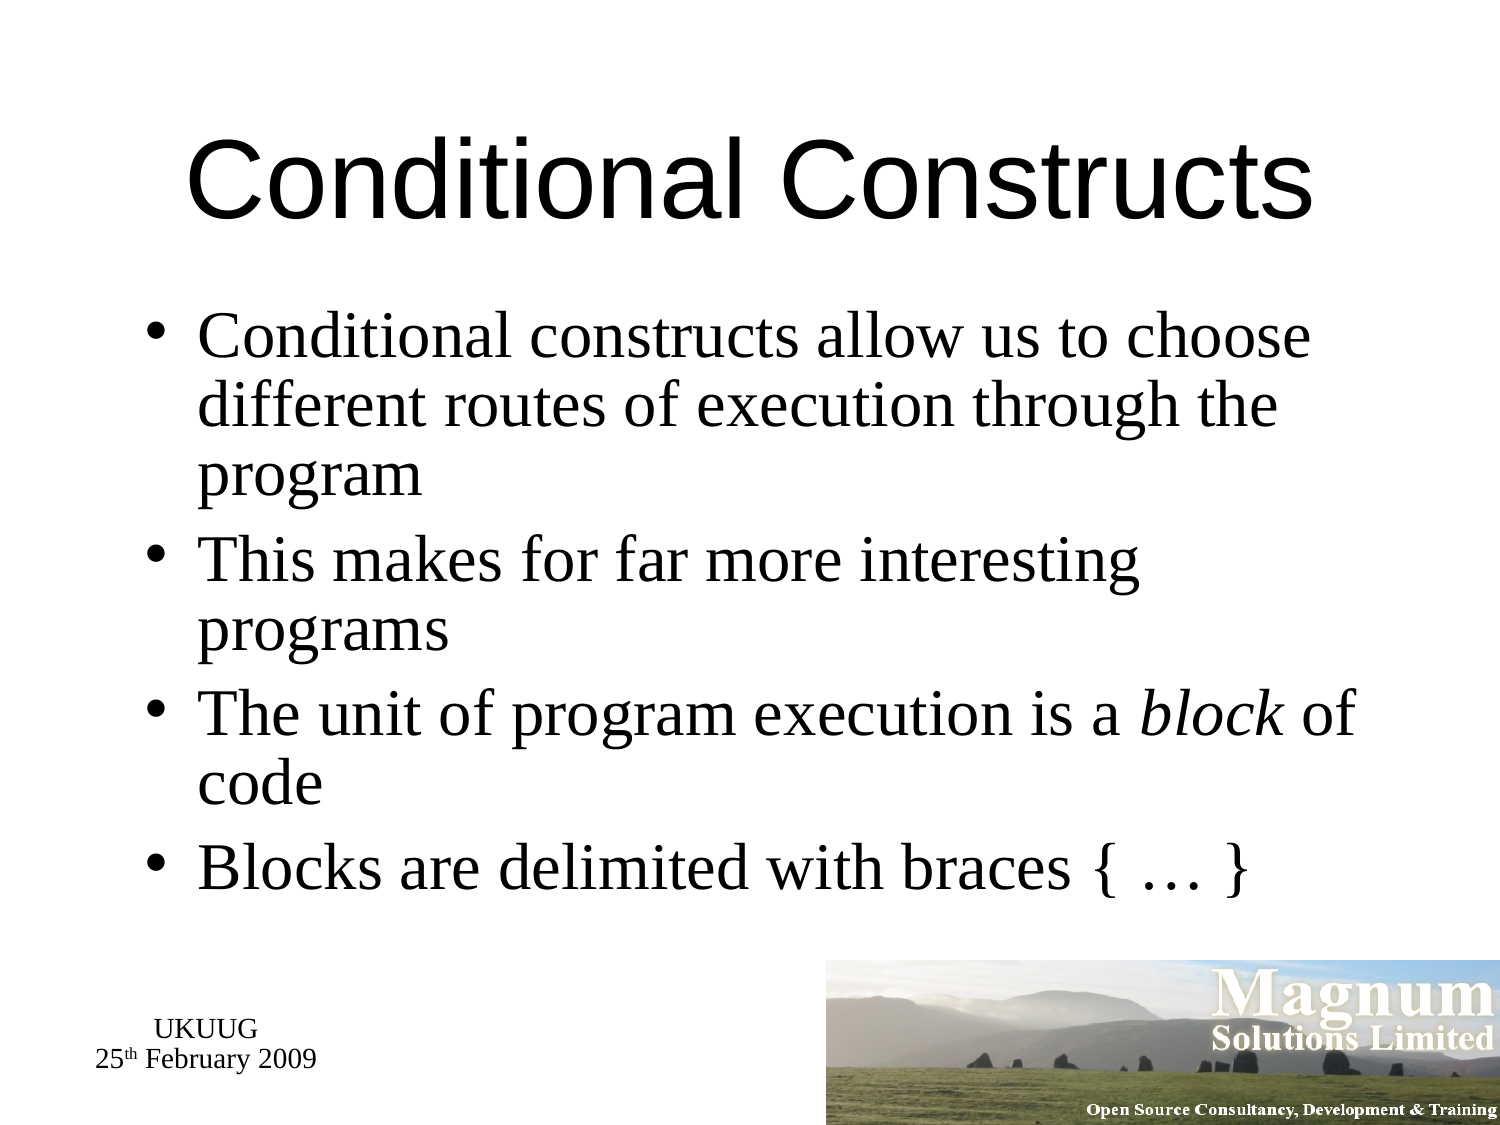

# Conditional Constructs
Conditional constructs allow us to choose different routes of execution through the program
This makes for far more interesting programs
The unit of program execution is a block of code
Blocks are delimited with braces { … }
71